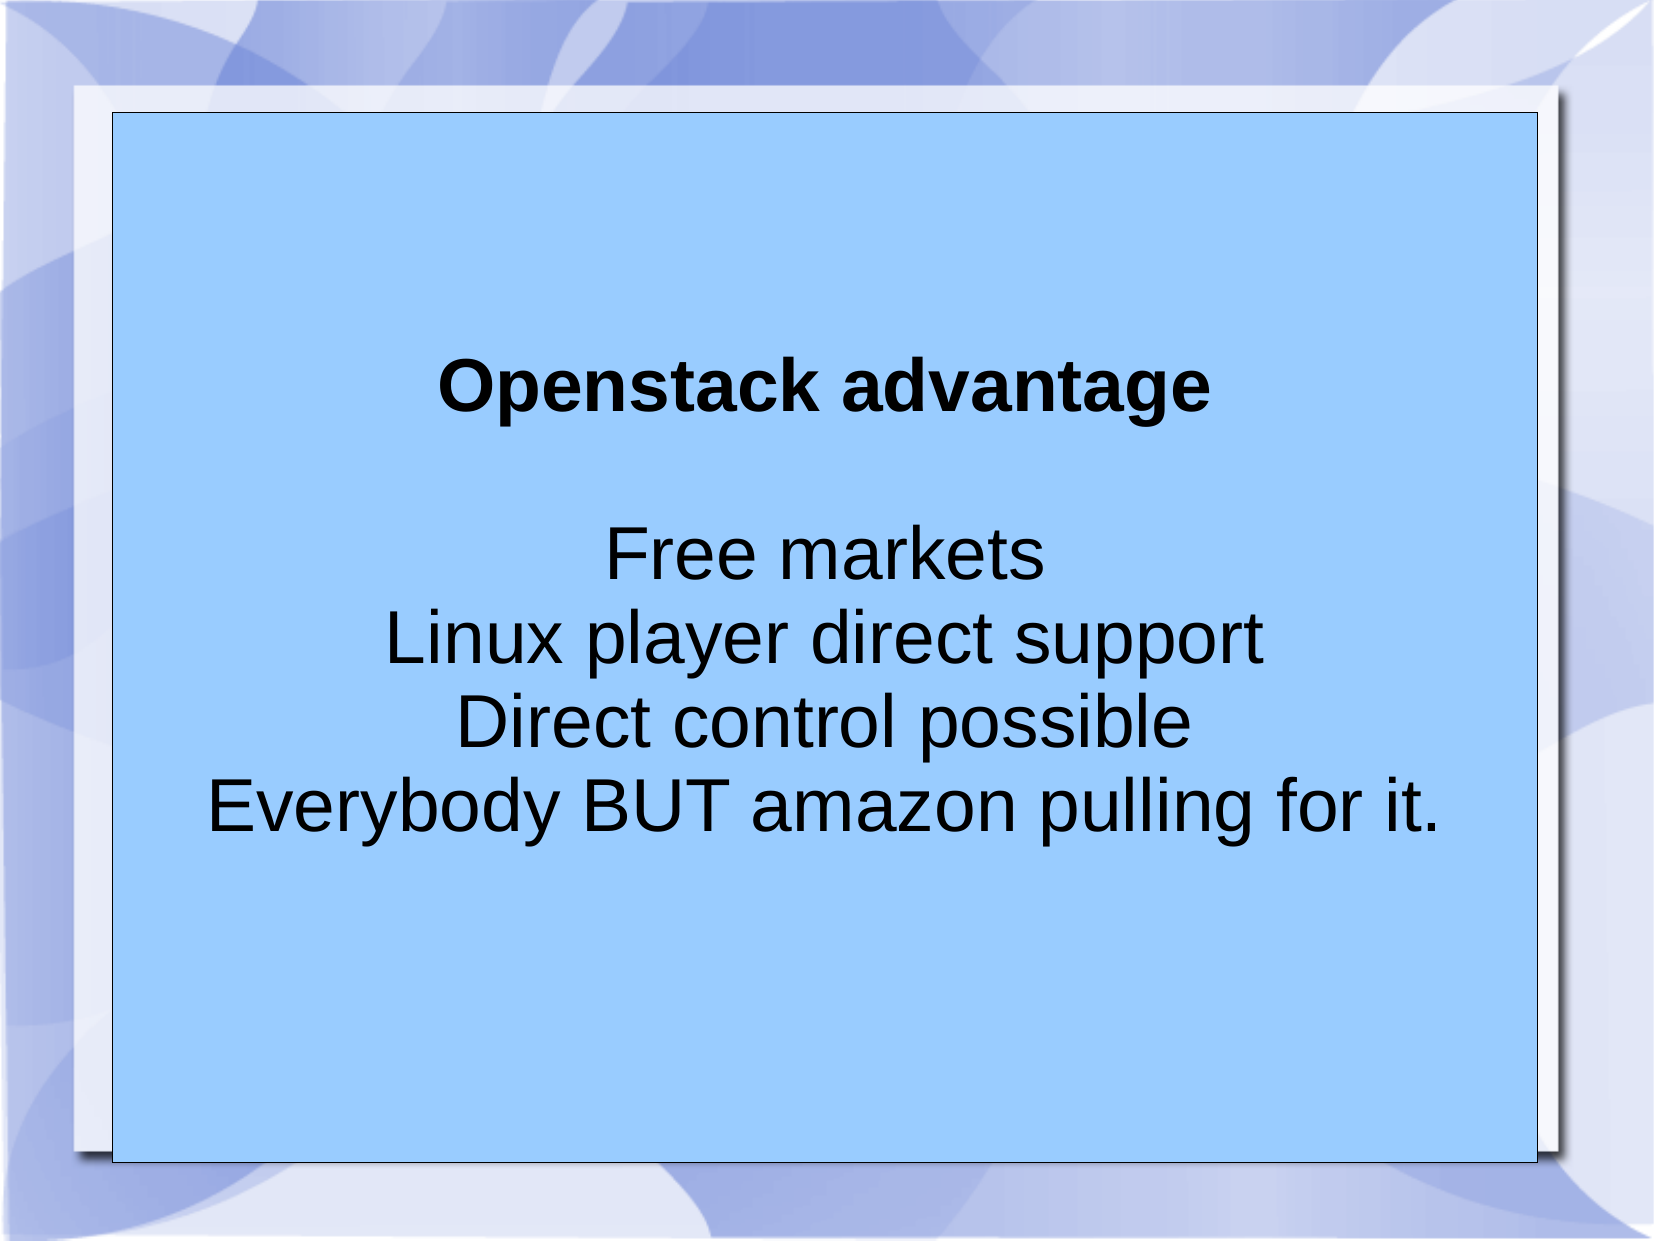

Openstack advantage
Free markets
Linux player direct support
Direct control possible
Everybody BUT amazon pulling for it.